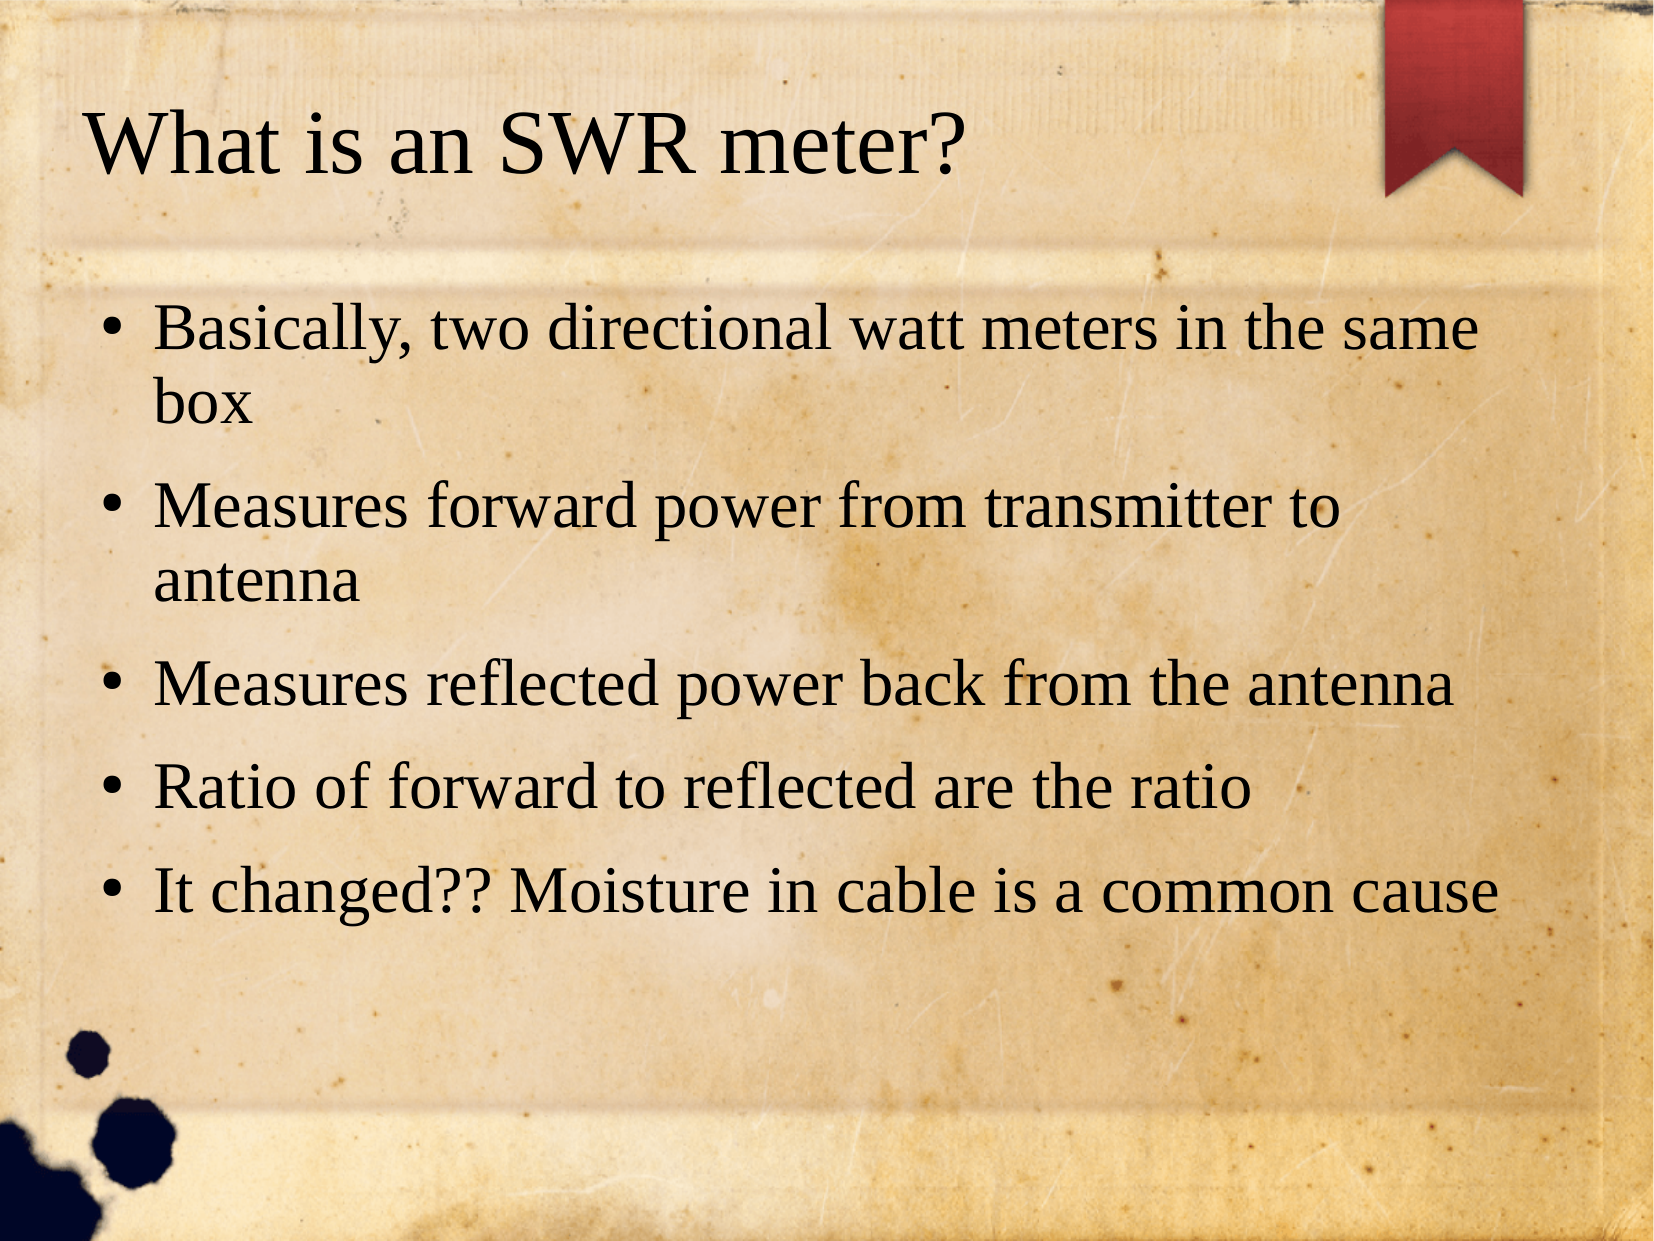

# What is an SWR meter?
Basically, two directional watt meters in the same box
Measures forward power from transmitter to antenna
Measures reflected power back from the antenna
Ratio of forward to reflected are the ratio
It changed?? Moisture in cable is a common cause